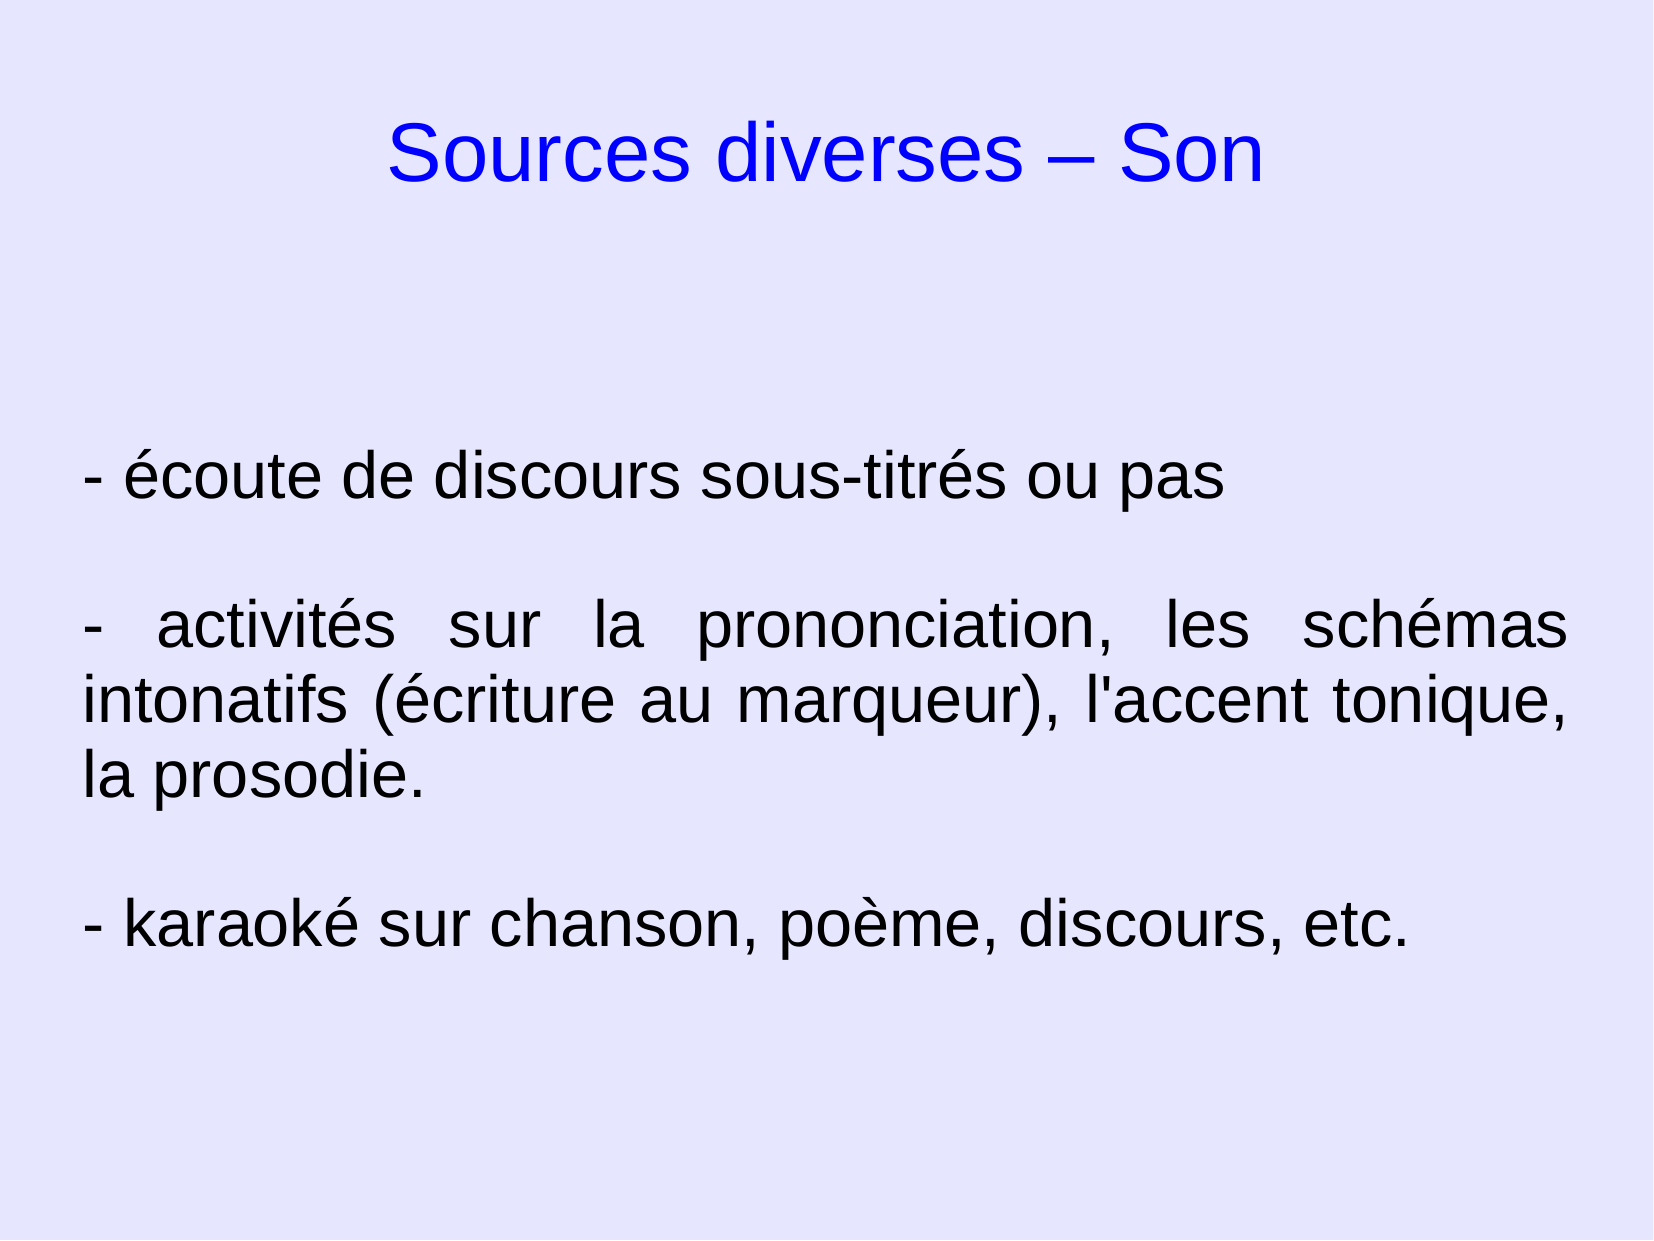

# Sources diverses – Son
- écoute de discours sous-titrés ou pas
- activités sur la prononciation, les schémas intonatifs (écriture au marqueur), l'accent tonique, la prosodie.
- karaoké sur chanson, poème, discours, etc.